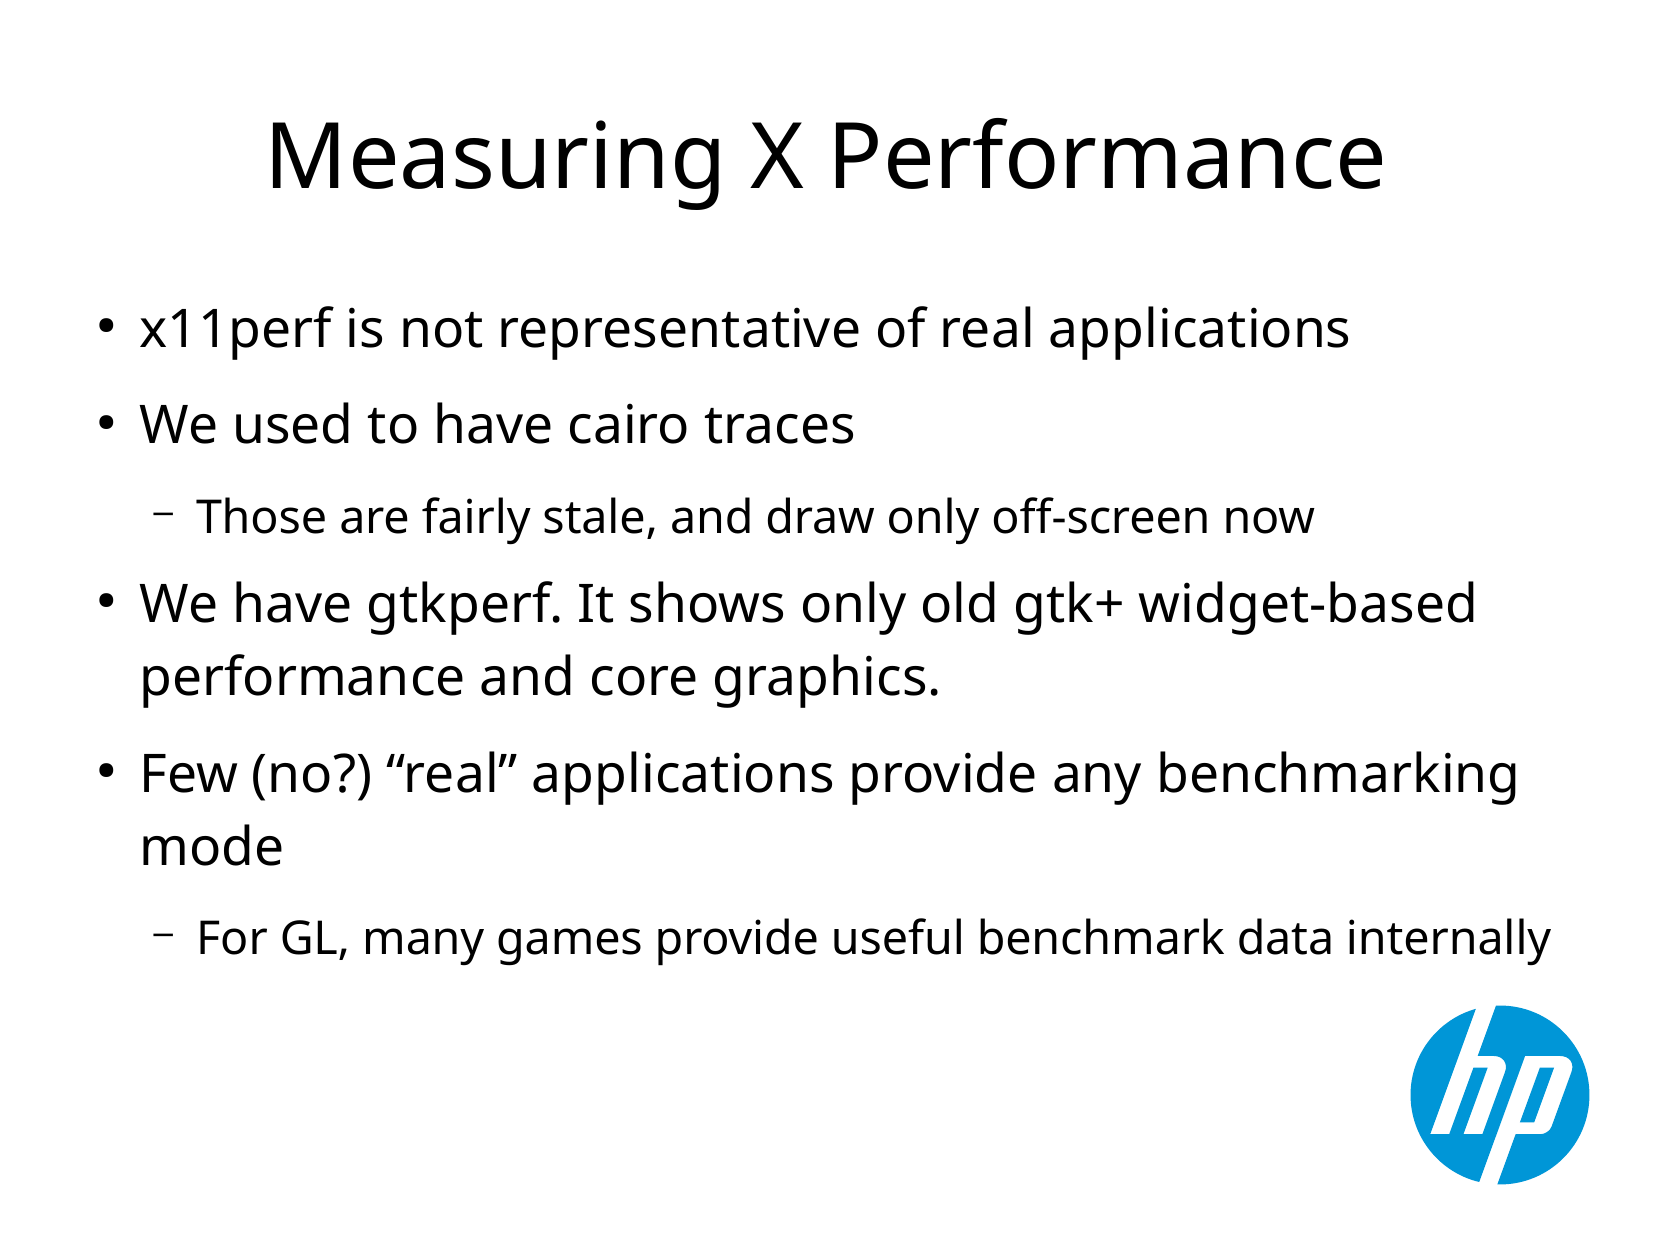

# Measuring X Performance
x11perf is not representative of real applications
We used to have cairo traces
Those are fairly stale, and draw only off-screen now
We have gtkperf. It shows only old gtk+ widget-based performance and core graphics.
Few (no?) “real” applications provide any benchmarking mode
For GL, many games provide useful benchmark data internally